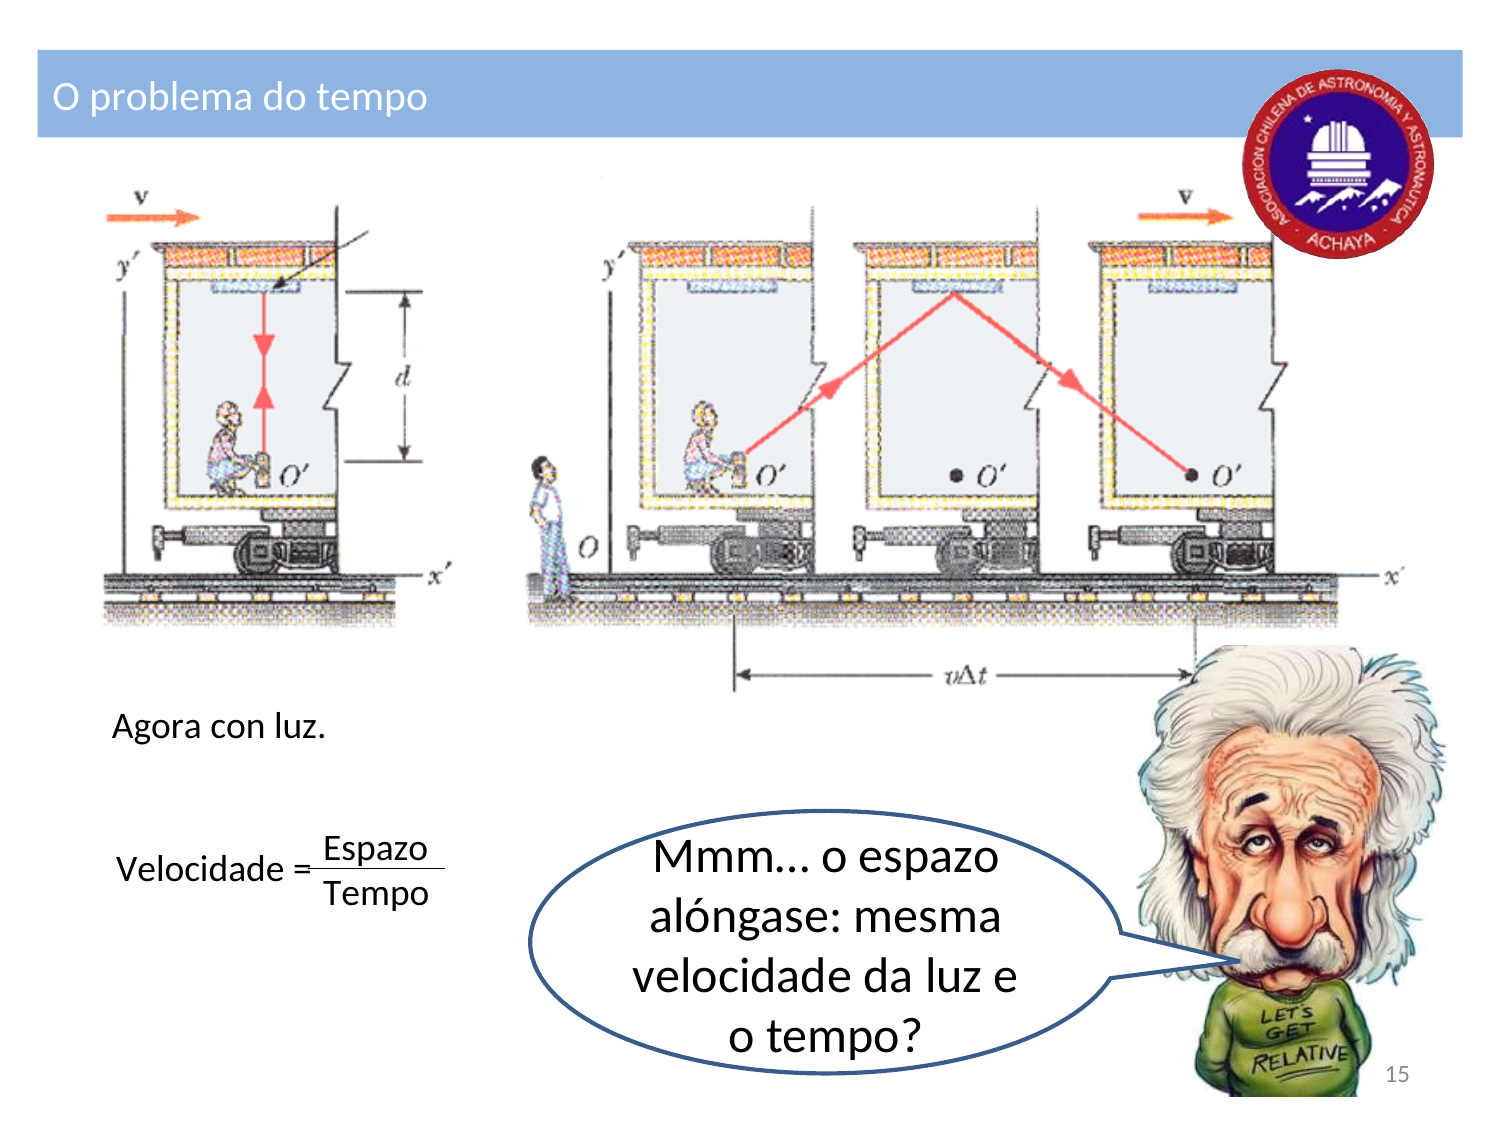

O problema do tempo
Agora con luz.
Mmm… o espazo alóngase: mesma velocidade da luz e o tempo?
Espazo
Tempo
Velocidade =